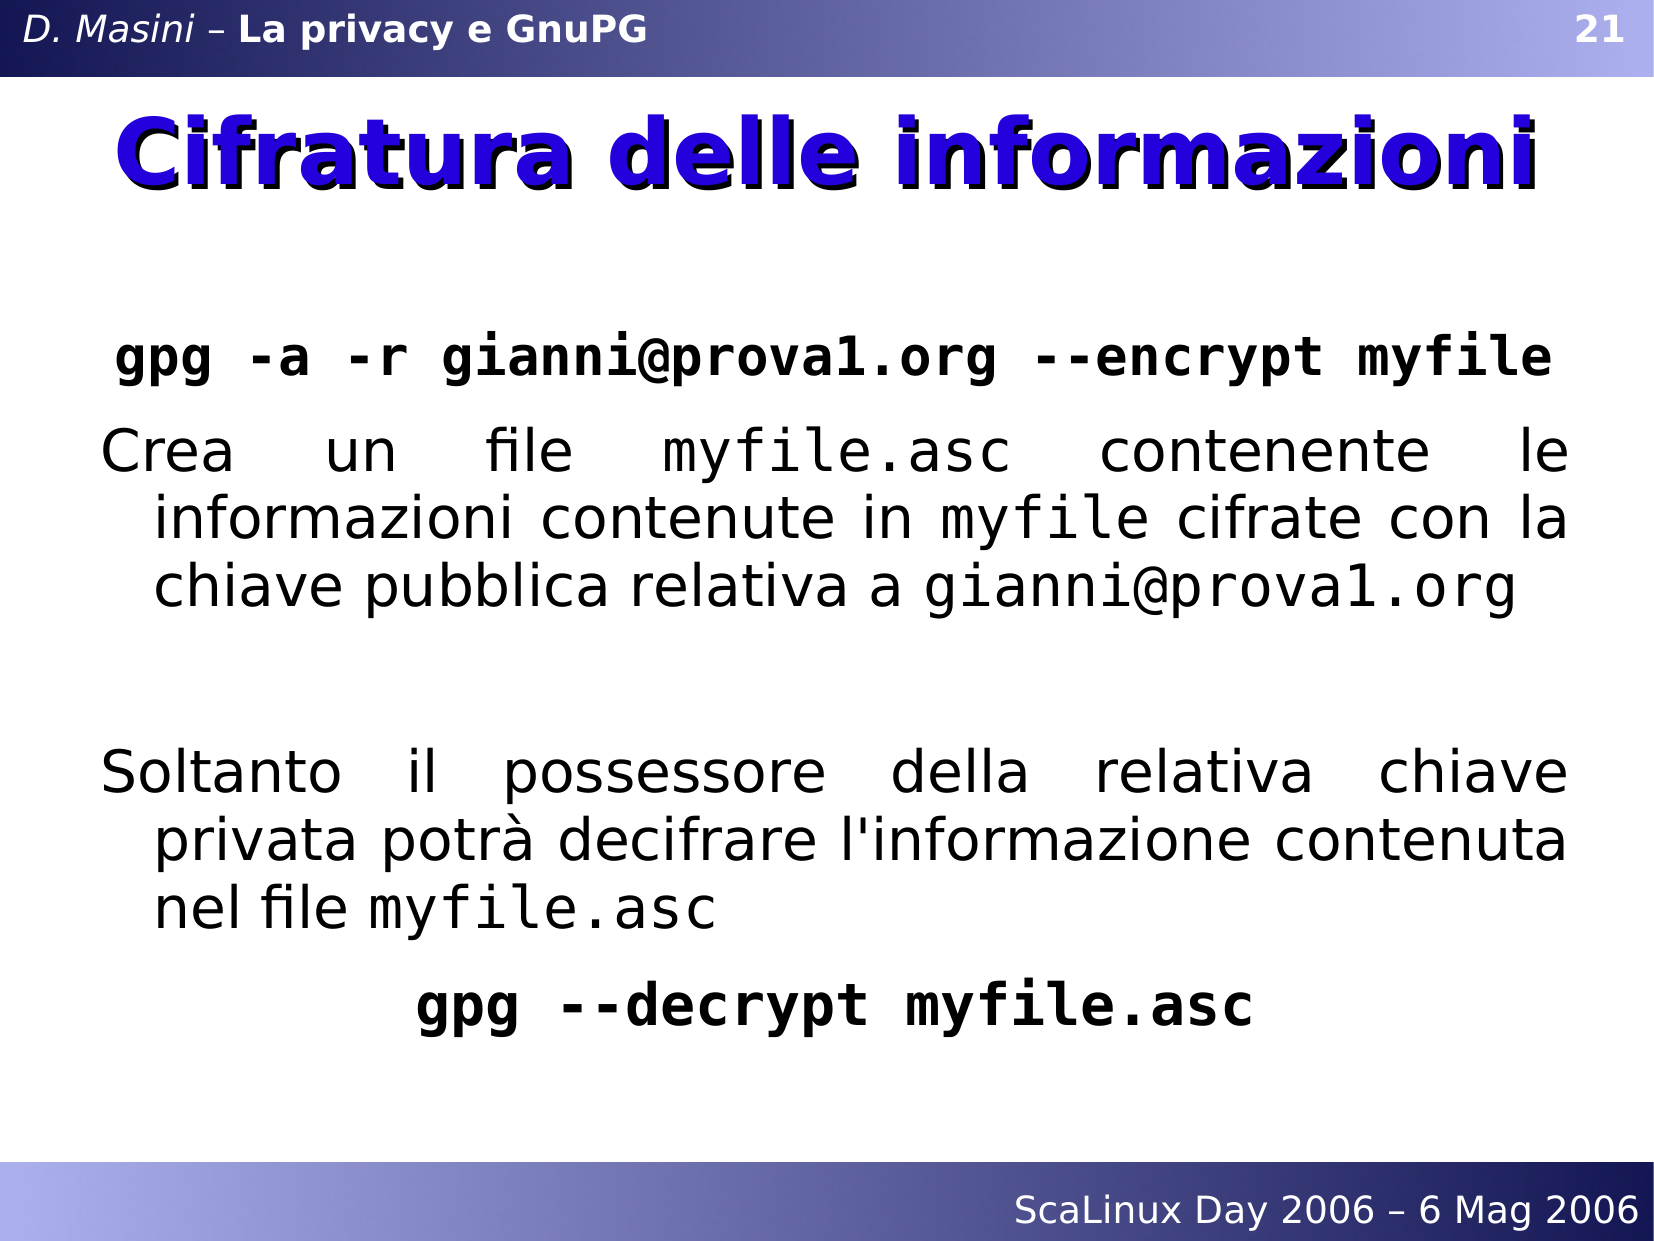

D. Masini – La privacy e GnuPG
# Cifratura delle informazioni
gpg -a -r gianni@prova1.org --encrypt myfile
Crea un file myfile.asc contenente le informazioni contenute in myfile cifrate con la chiave pubblica relativa a gianni@prova1.org
Soltanto il possessore della relativa chiave privata potrà decifrare l'informazione contenuta nel file myfile.asc
gpg --decrypt myfile.asc
ScaLinux Day 2006 – 6 Mag 2006